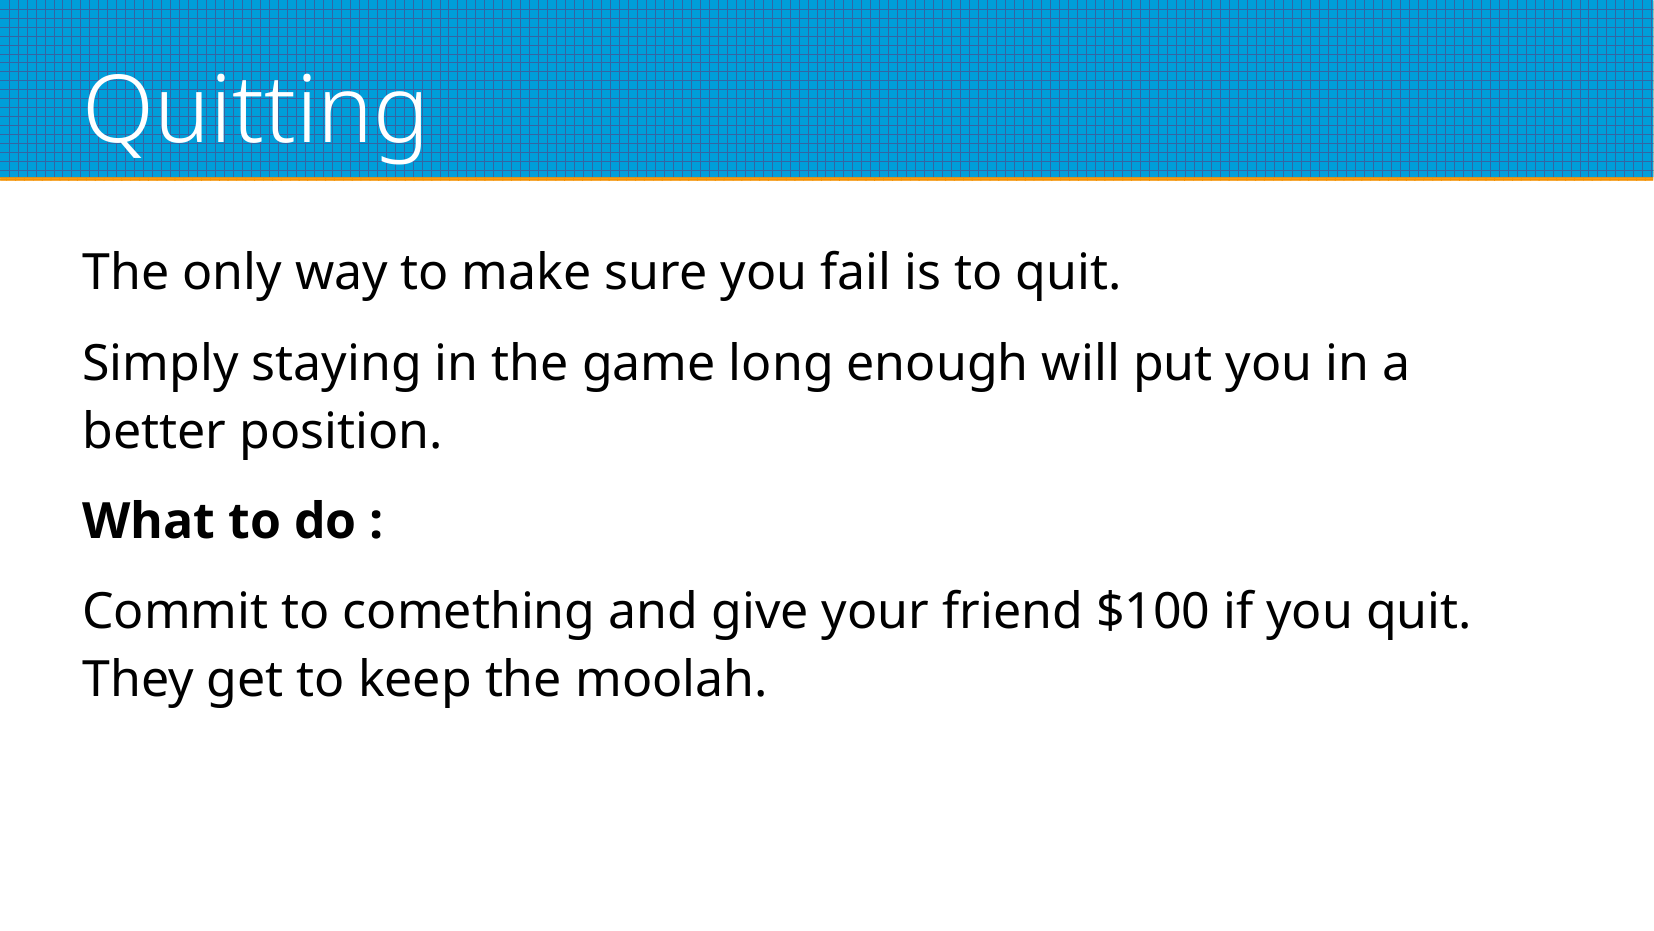

# Quitting
The only way to make sure you fail is to quit.
Simply staying in the game long enough will put you in a better position.
What to do :
Commit to comething and give your friend $100 if you quit. They get to keep the moolah.